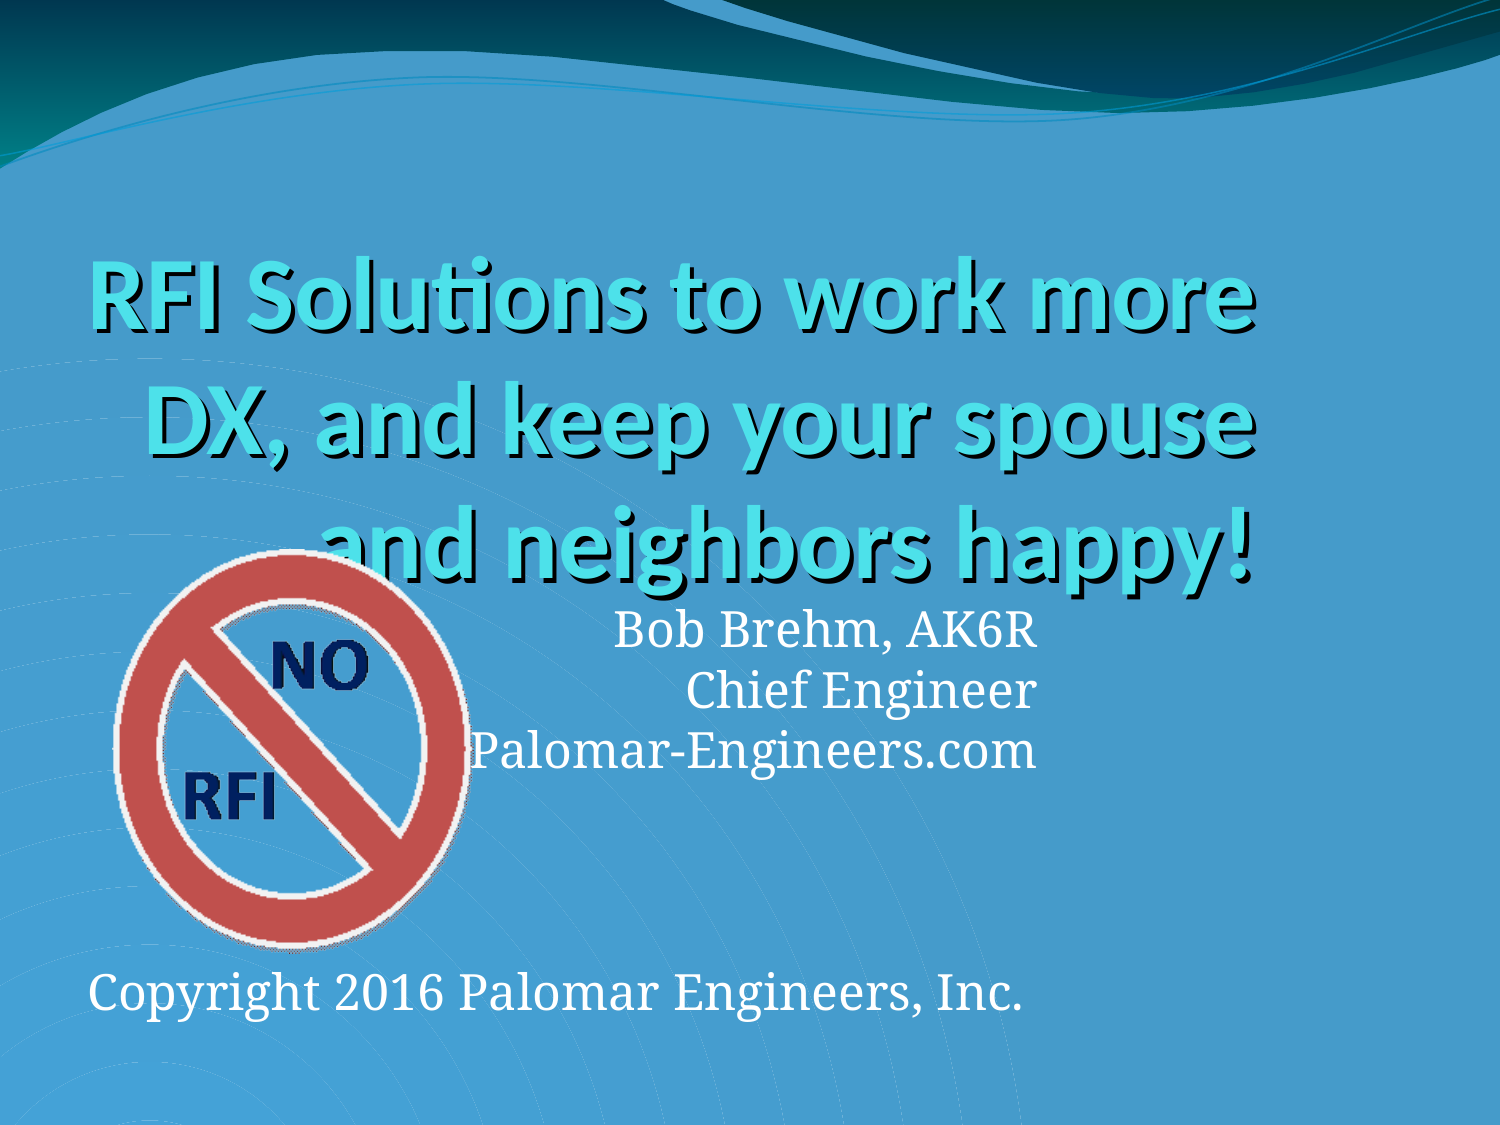

# RFI Solutions to work more DX, and keep your spouse and neighbors happy!
Bob Brehm, AK6R
Chief Engineer
Palomar-Engineers.com
Copyright 2016 Palomar Engineers, Inc.